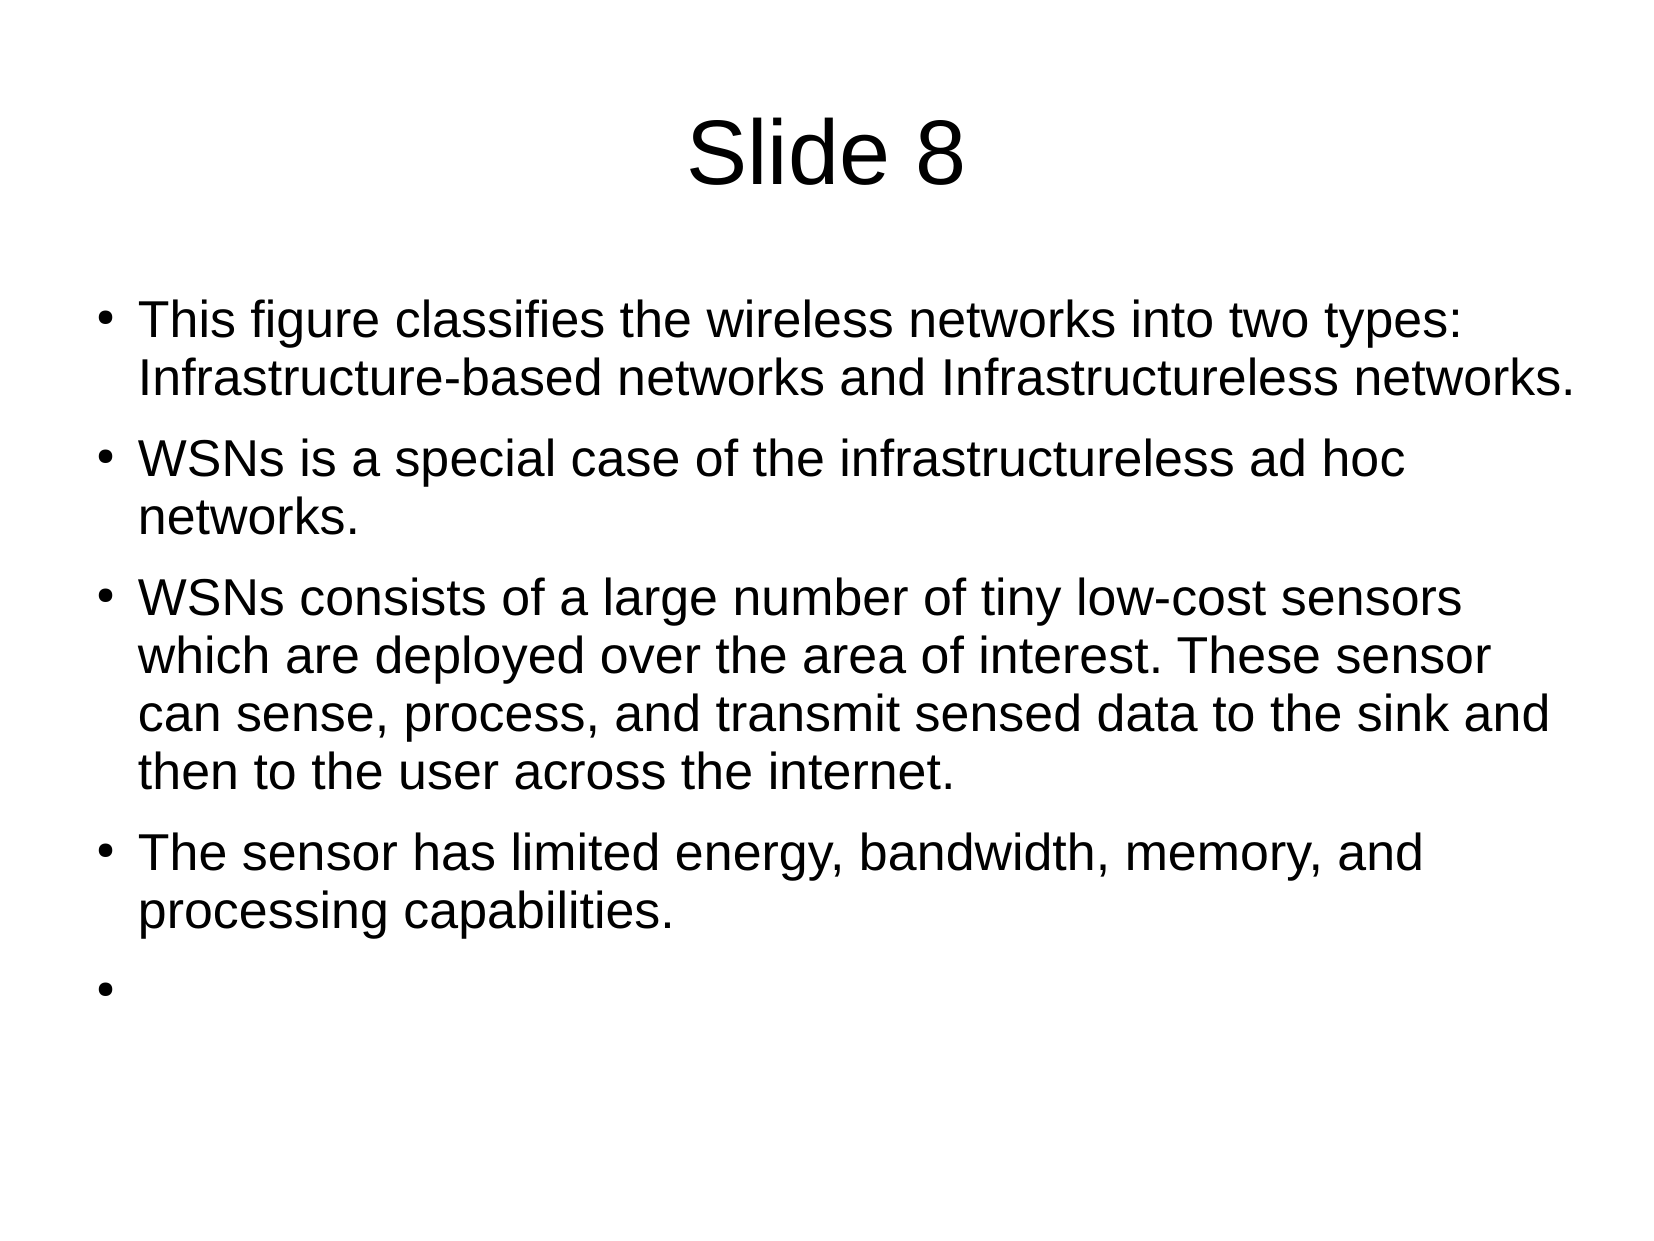

# Slide 8
This figure classifies the wireless networks into two types: Infrastructure-based networks and Infrastructureless networks.
WSNs is a special case of the infrastructureless ad hoc networks.
WSNs consists of a large number of tiny low-cost sensors which are deployed over the area of interest. These sensor can sense, process, and transmit sensed data to the sink and then to the user across the internet.
The sensor has limited energy, bandwidth, memory, and processing capabilities.